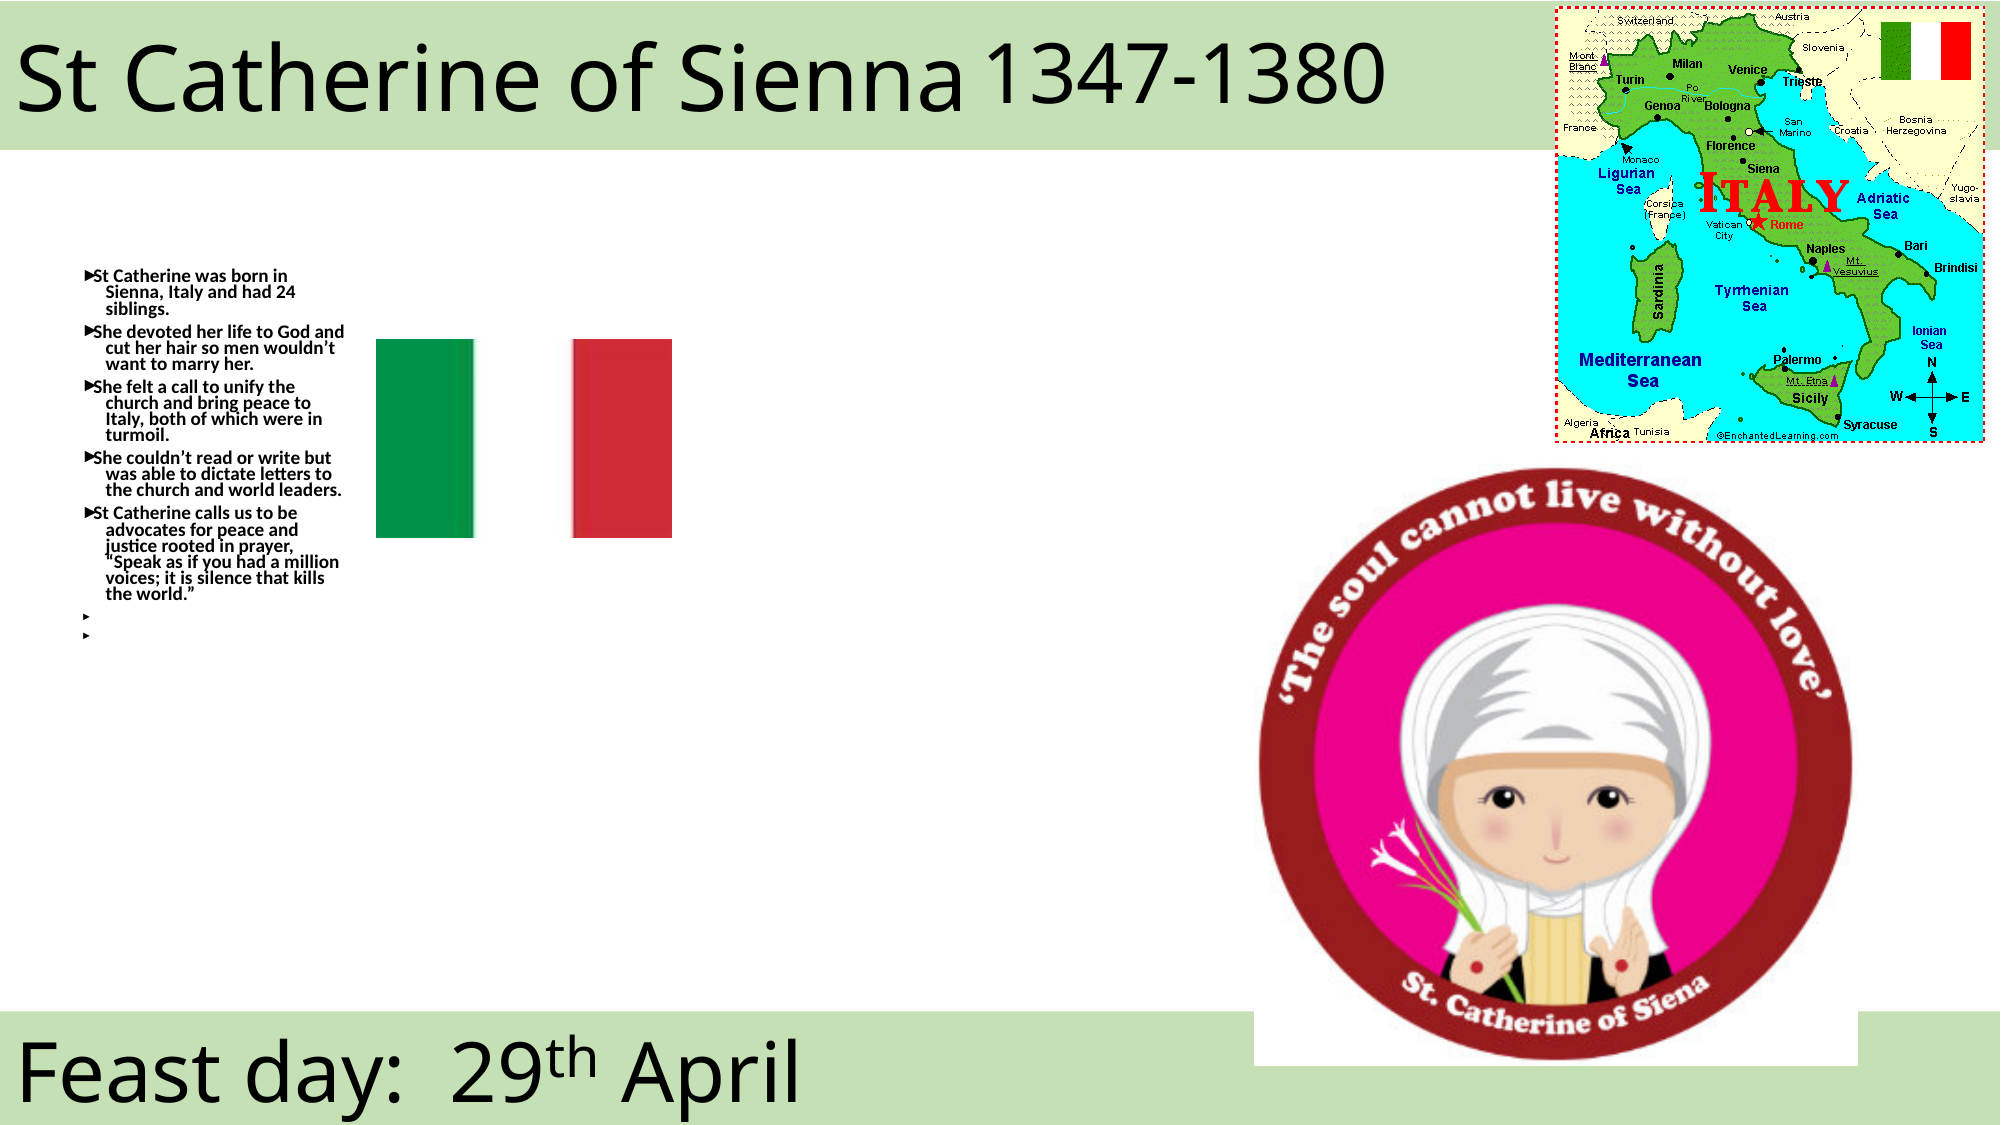

St Catherine of Sienna
1347-1380
# St Catherine was born in Sienna, Italy and had 24 siblings.
She devoted her life to God and cut her hair so men wouldn’t want to marry her.
She felt a call to unify the church and bring peace to Italy, both of which were in turmoil.
She couldn’t read or write but was able to dictate letters to the church and world leaders.
St Catherine calls us to be advocates for peace and justice rooted in prayer, “Speak as if you had a million voices; it is silence that kills the world.”
Feast day: 29th April